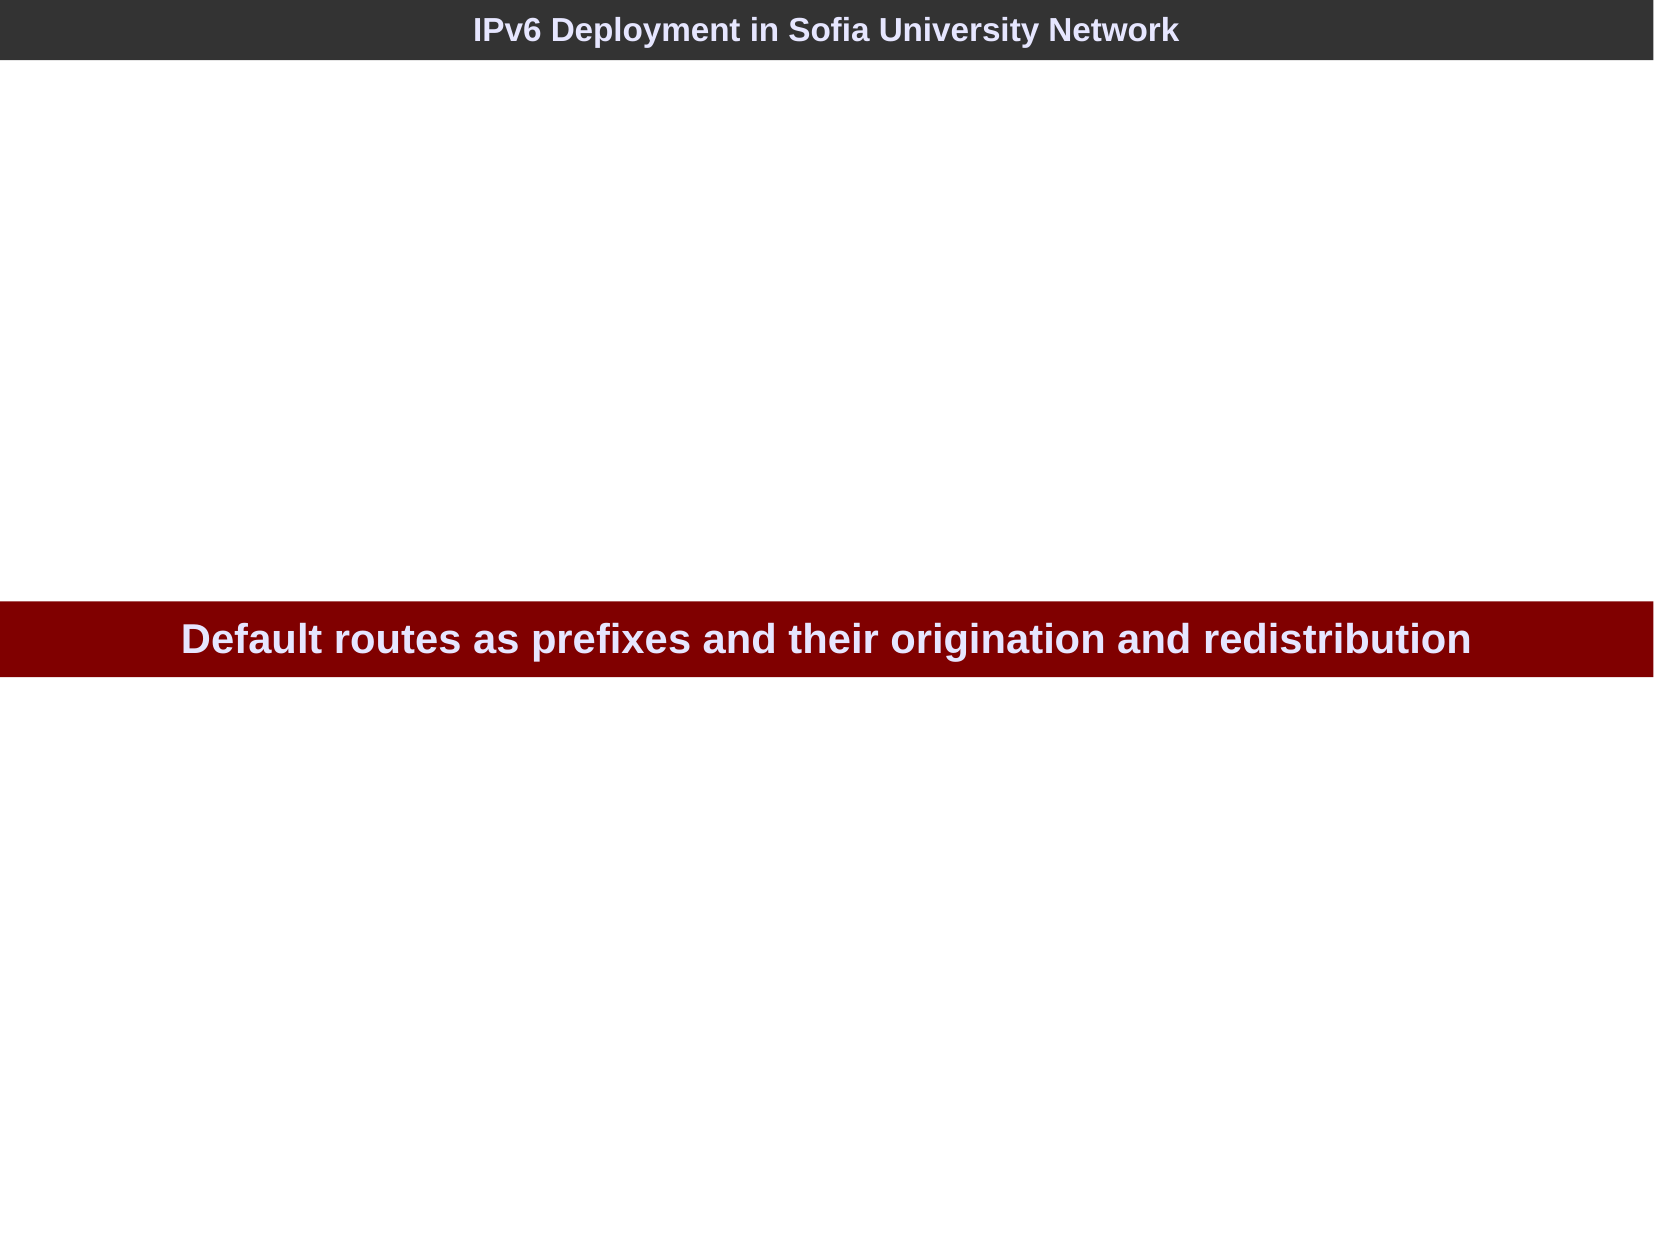

IPv6 Deployment in Sofia University Network
Default routes as prefixes and their origination and redistribution